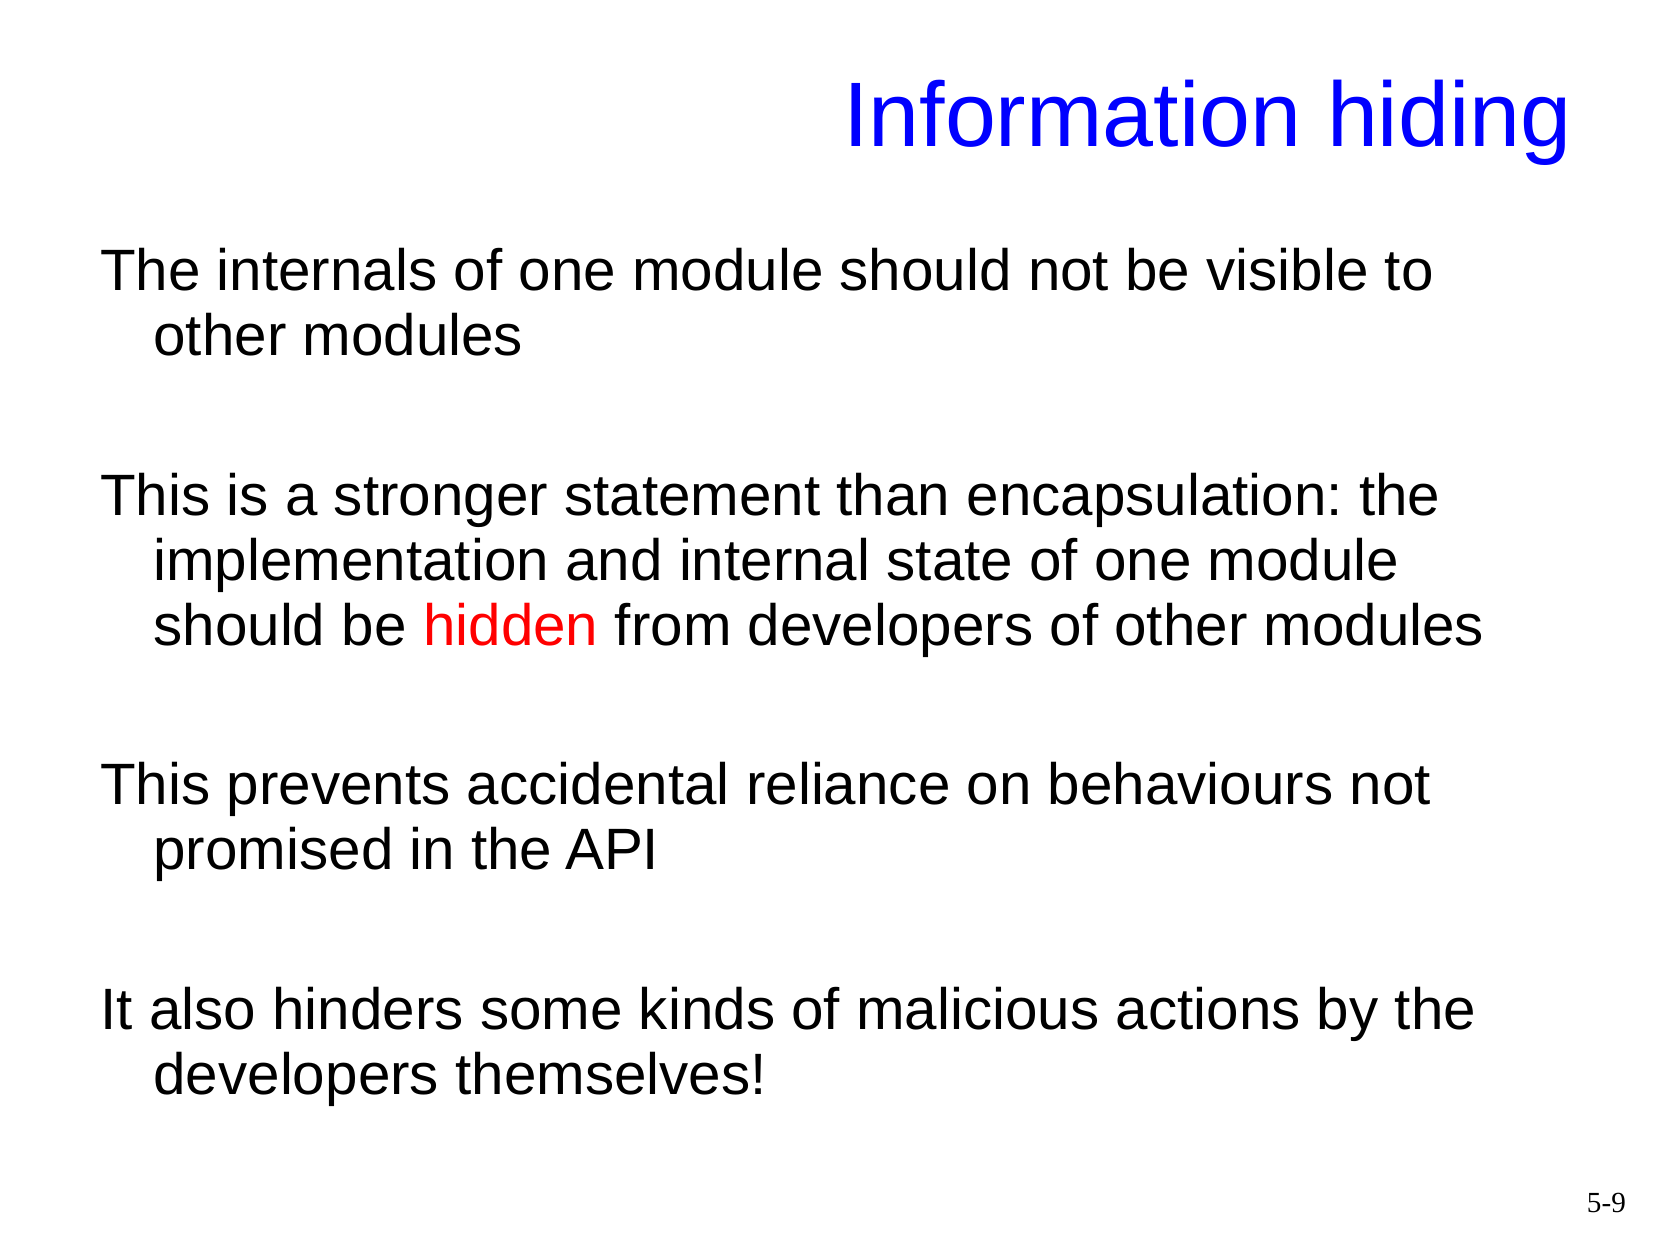

# Information hiding
The internals of one module should not be visible to other modules
This is a stronger statement than encapsulation: the implementation and internal state of one module should be hidden from developers of other modules
This prevents accidental reliance on behaviours not promised in the API
It also hinders some kinds of malicious actions by the developers themselves!